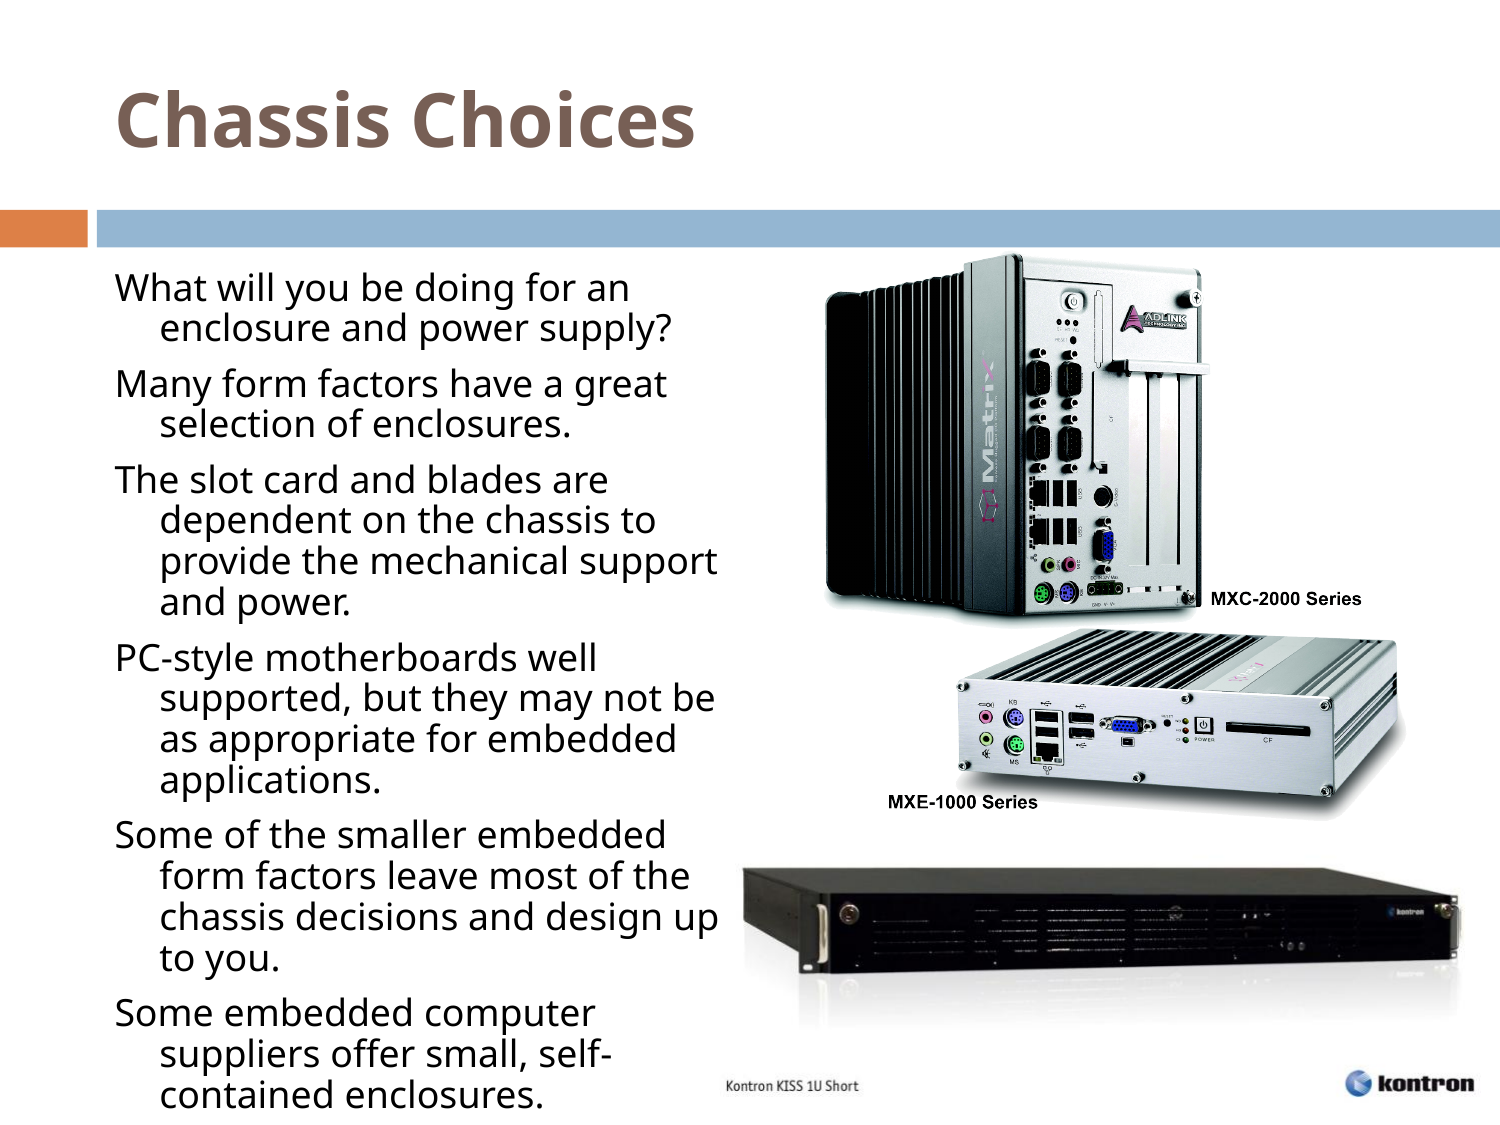

# Chassis Choices
What will you be doing for an enclosure and power supply?
Many form factors have a great selection of enclosures.
The slot card and blades are dependent on the chassis to provide the mechanical support and power.
PC-style motherboards well supported, but they may not be as appropriate for embedded applications.
Some of the smaller embedded form factors leave most of the chassis decisions and design up to you.
Some embedded computer suppliers offer small, self-contained enclosures.